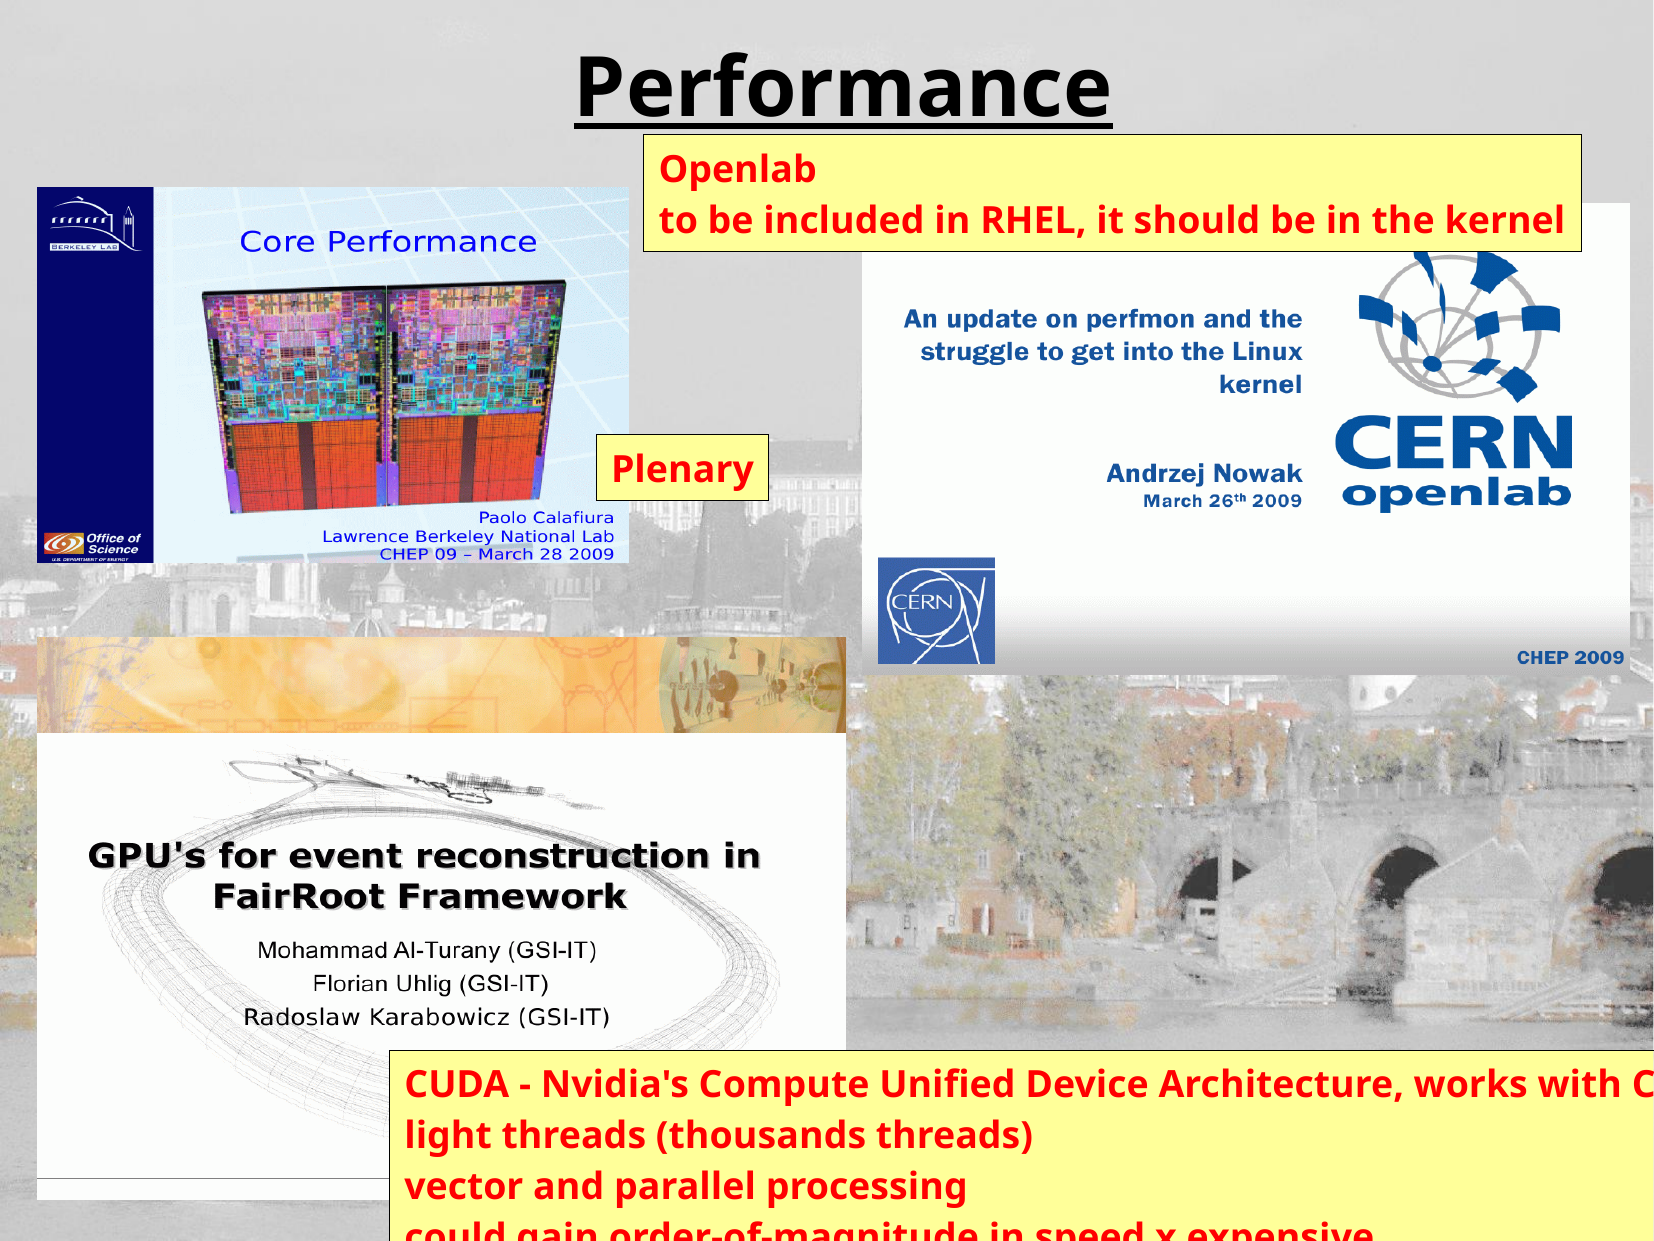

# Performance
Openlab
to be included in RHEL, it should be in the kernel
Plenary
CUDA - Nvidia's Compute Unified Device Architecture, works with C
light threads (thousands threads)
vector and parallel processing
could gain order-of-magnitude in speed x expensive